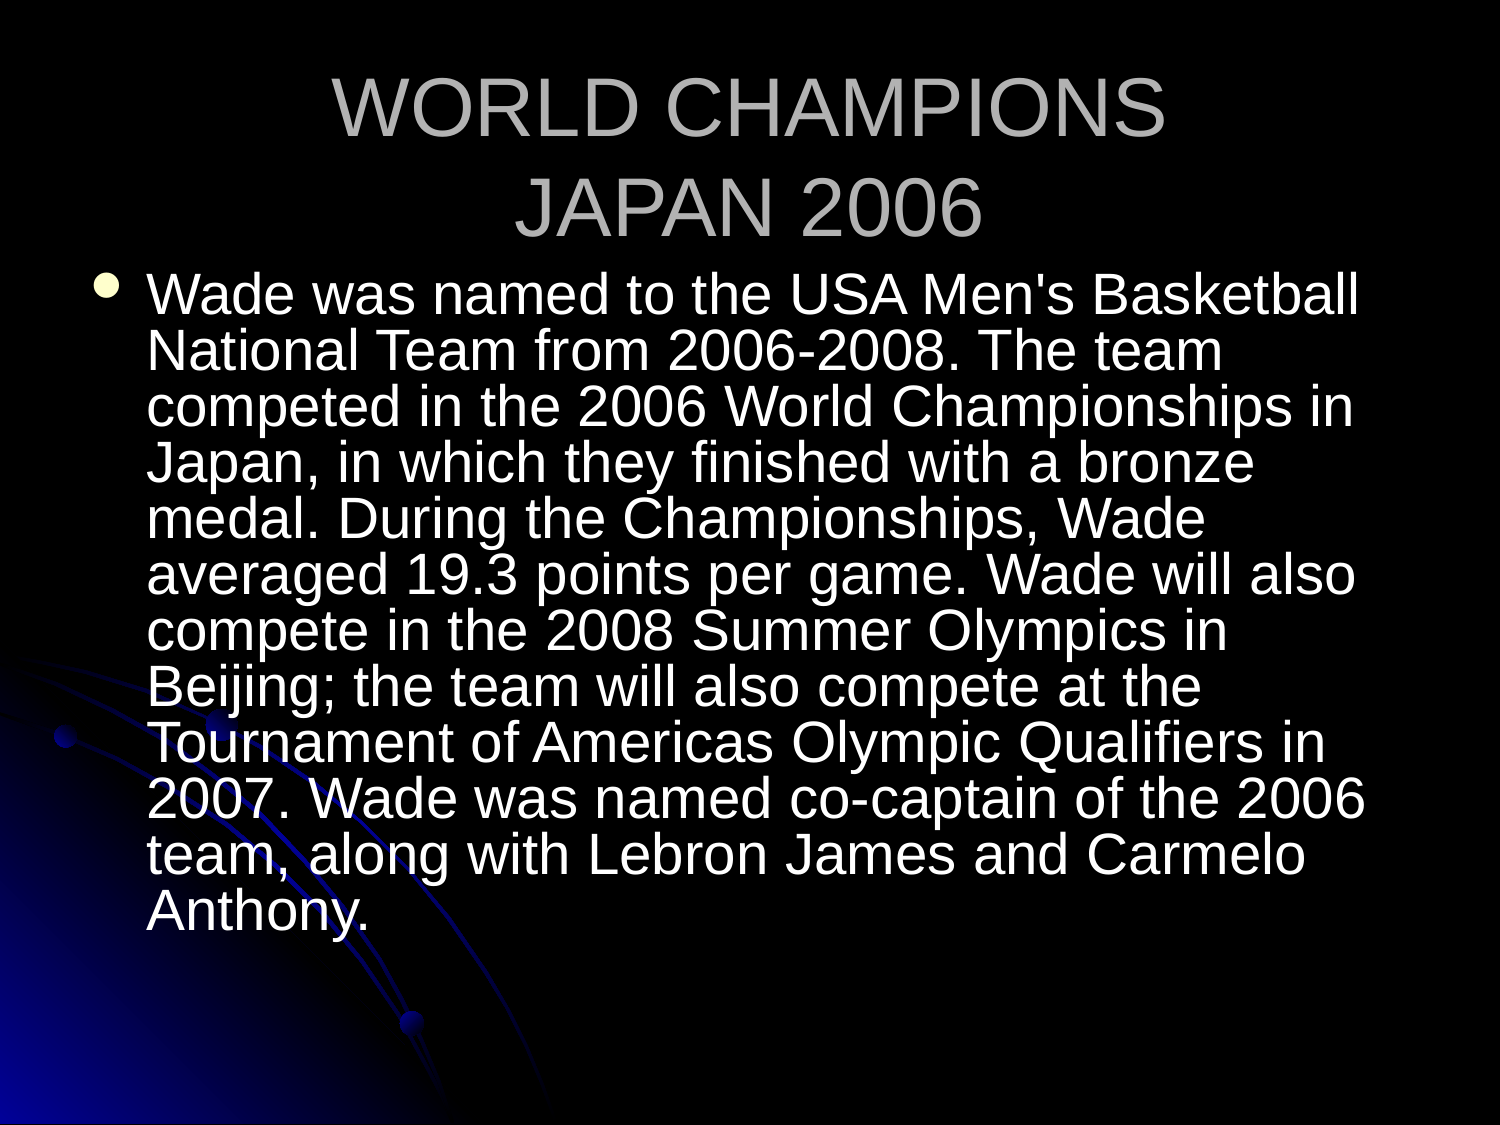

# WORLD CHAMPIONS JAPAN 2006
Wade was named to the USA Men's Basketball National Team from 2006-2008. The team competed in the 2006 World Championships in Japan, in which they finished with a bronze medal. During the Championships, Wade averaged 19.3 points per game. Wade will also compete in the 2008 Summer Olympics in Beijing; the team will also compete at the Tournament of Americas Olympic Qualifiers in 2007. Wade was named co-captain of the 2006 team, along with Lebron James and Carmelo Anthony.